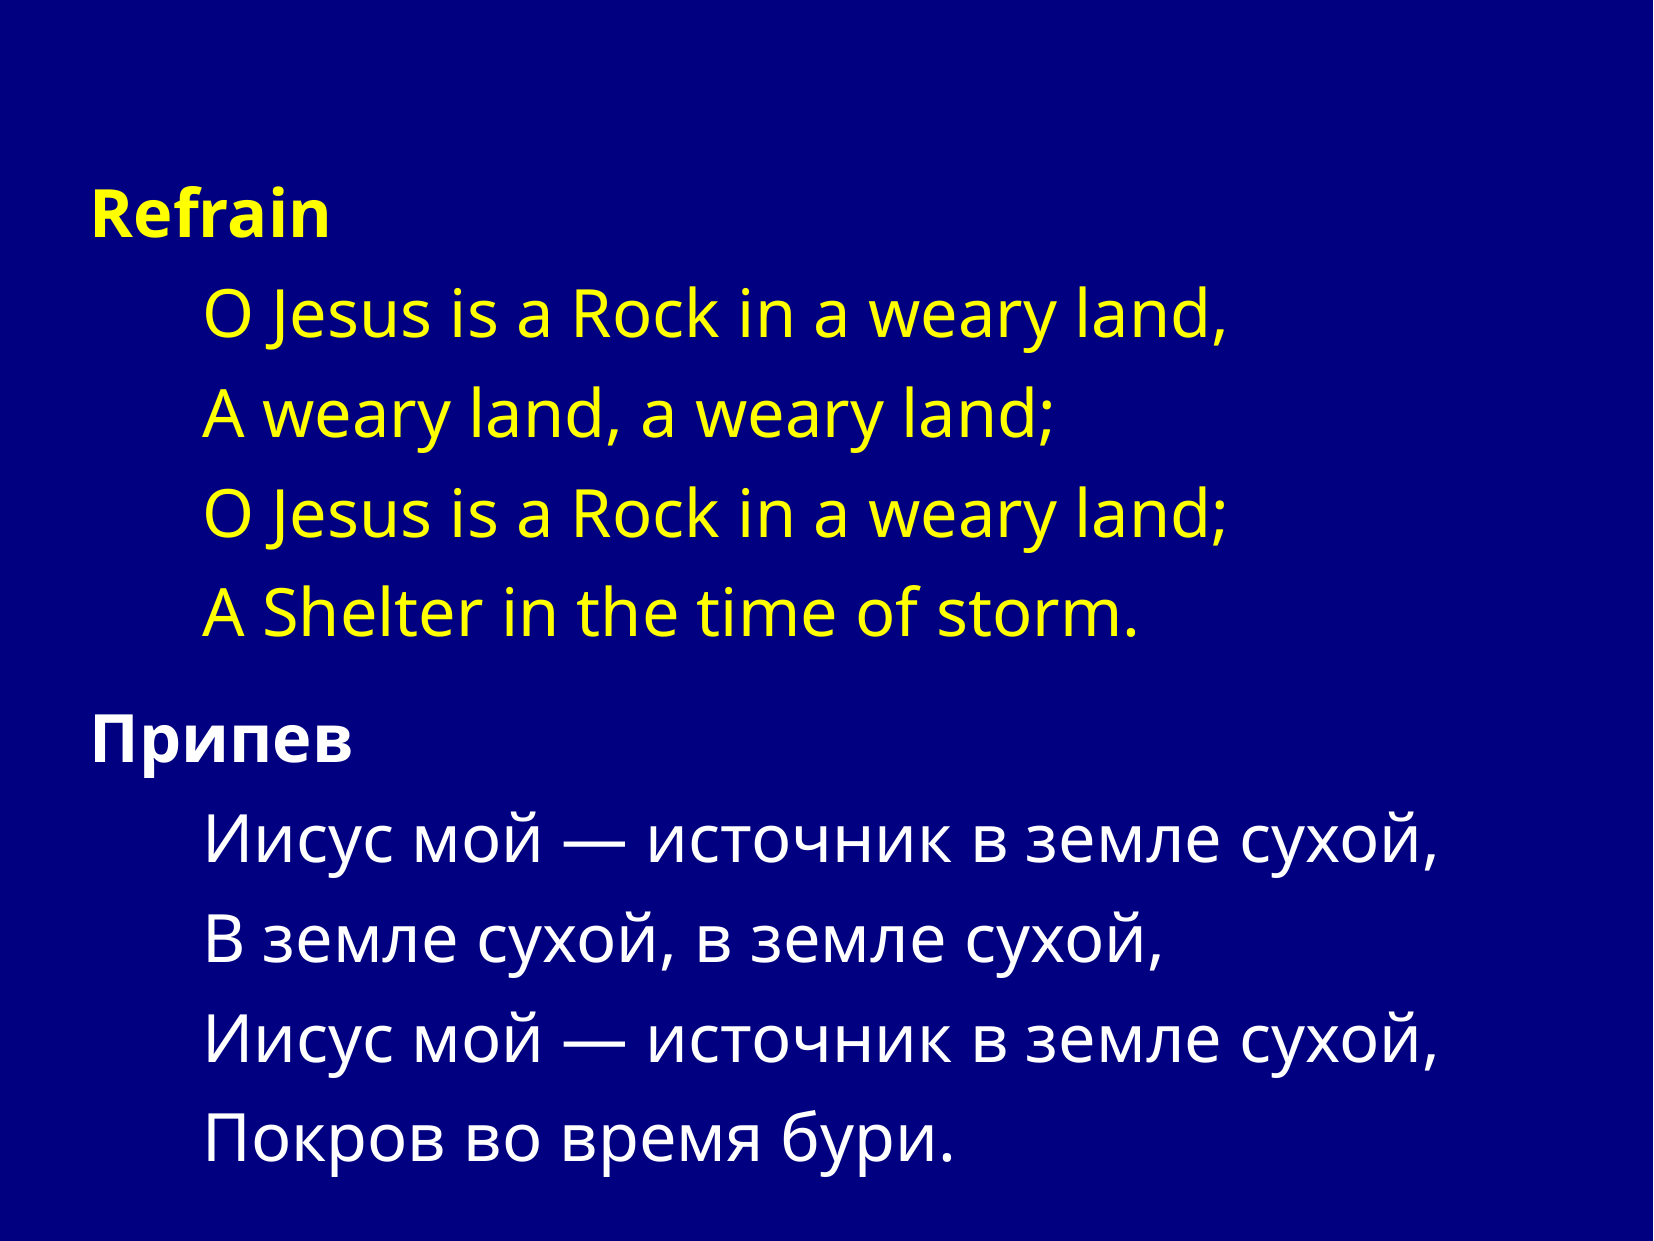

Refrain
	O Jesus is a Rock in a weary land,
	A weary land, a weary land;
	O Jesus is a Rock in a weary land;
	A Shelter in the time of storm.
Припев
	Иисус мой — источник в земле сухой,
	В земле сухой, в земле сухой,
	Иисус мой — источник в земле сухой,
	Покров во время бури.